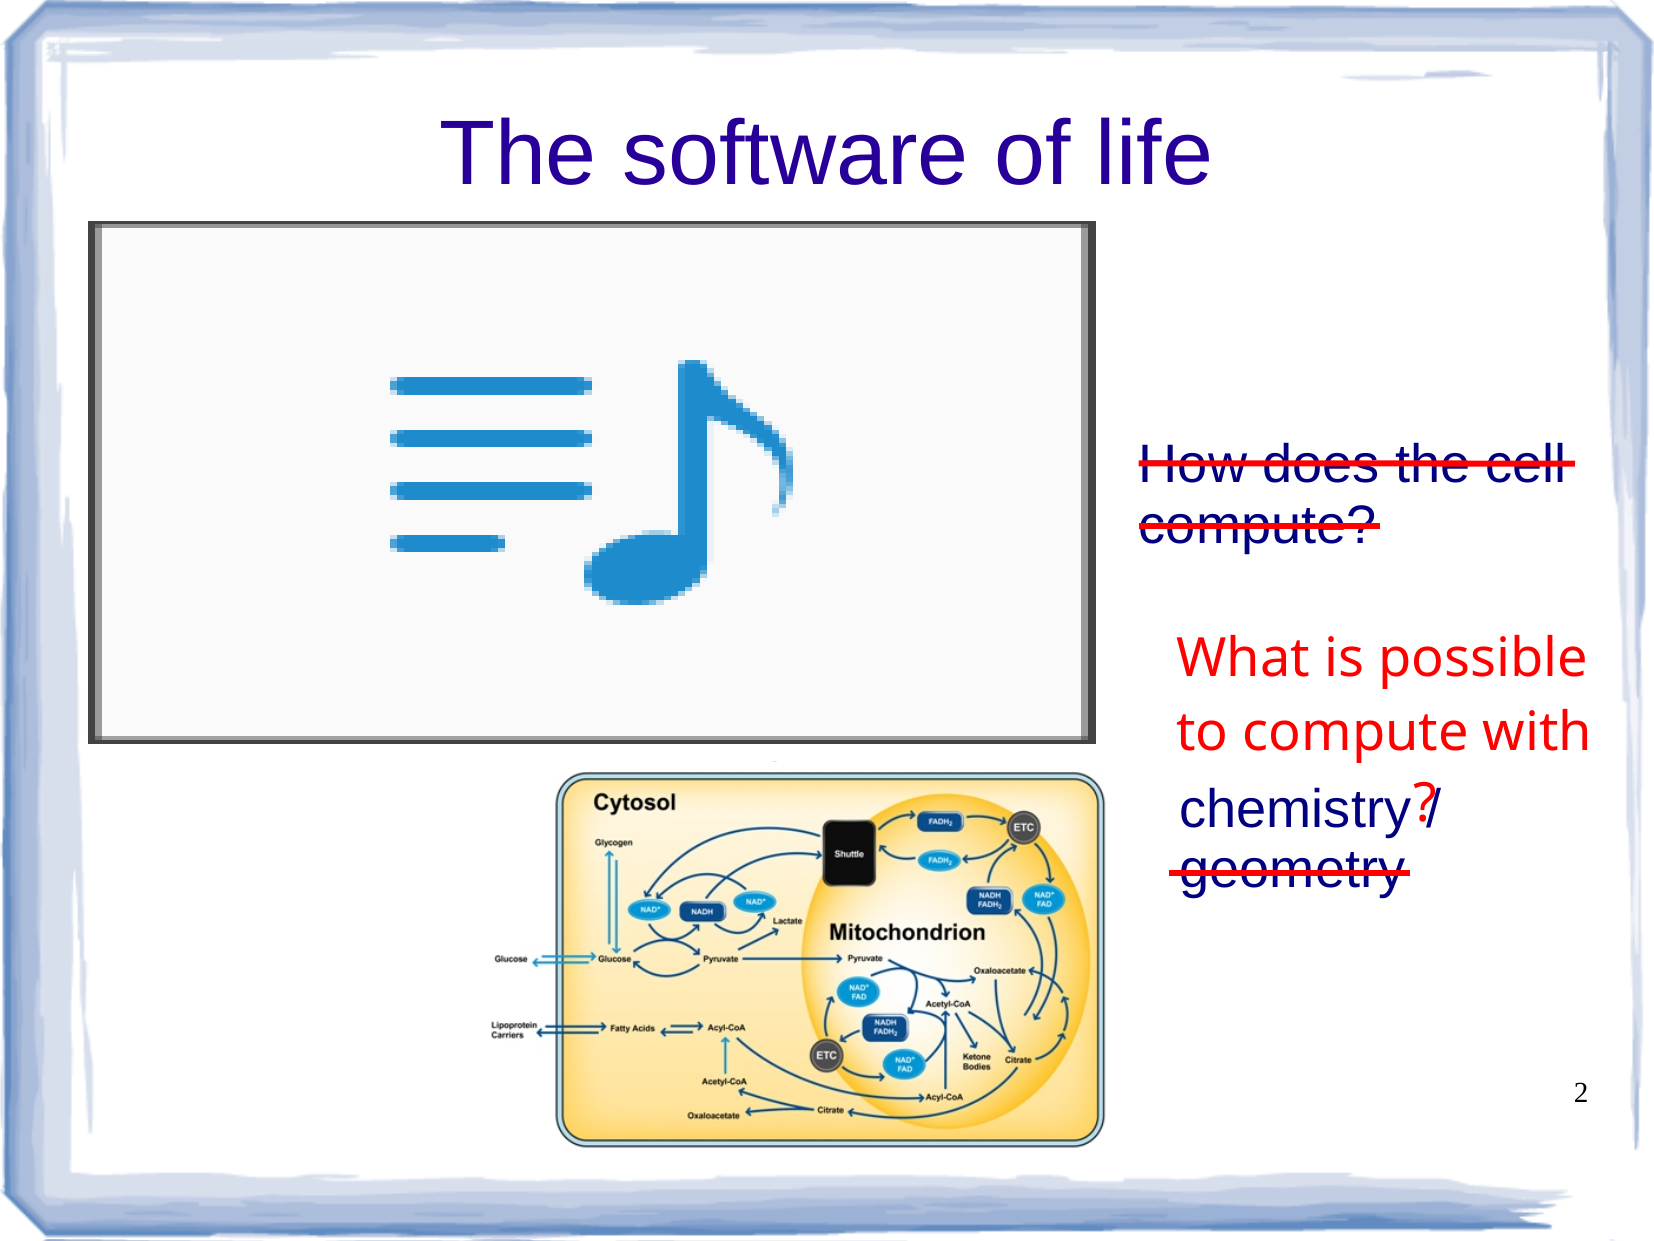

# The software of life
How does the cell compute?
What is possible to compute with
?
chemistry / geometry
2